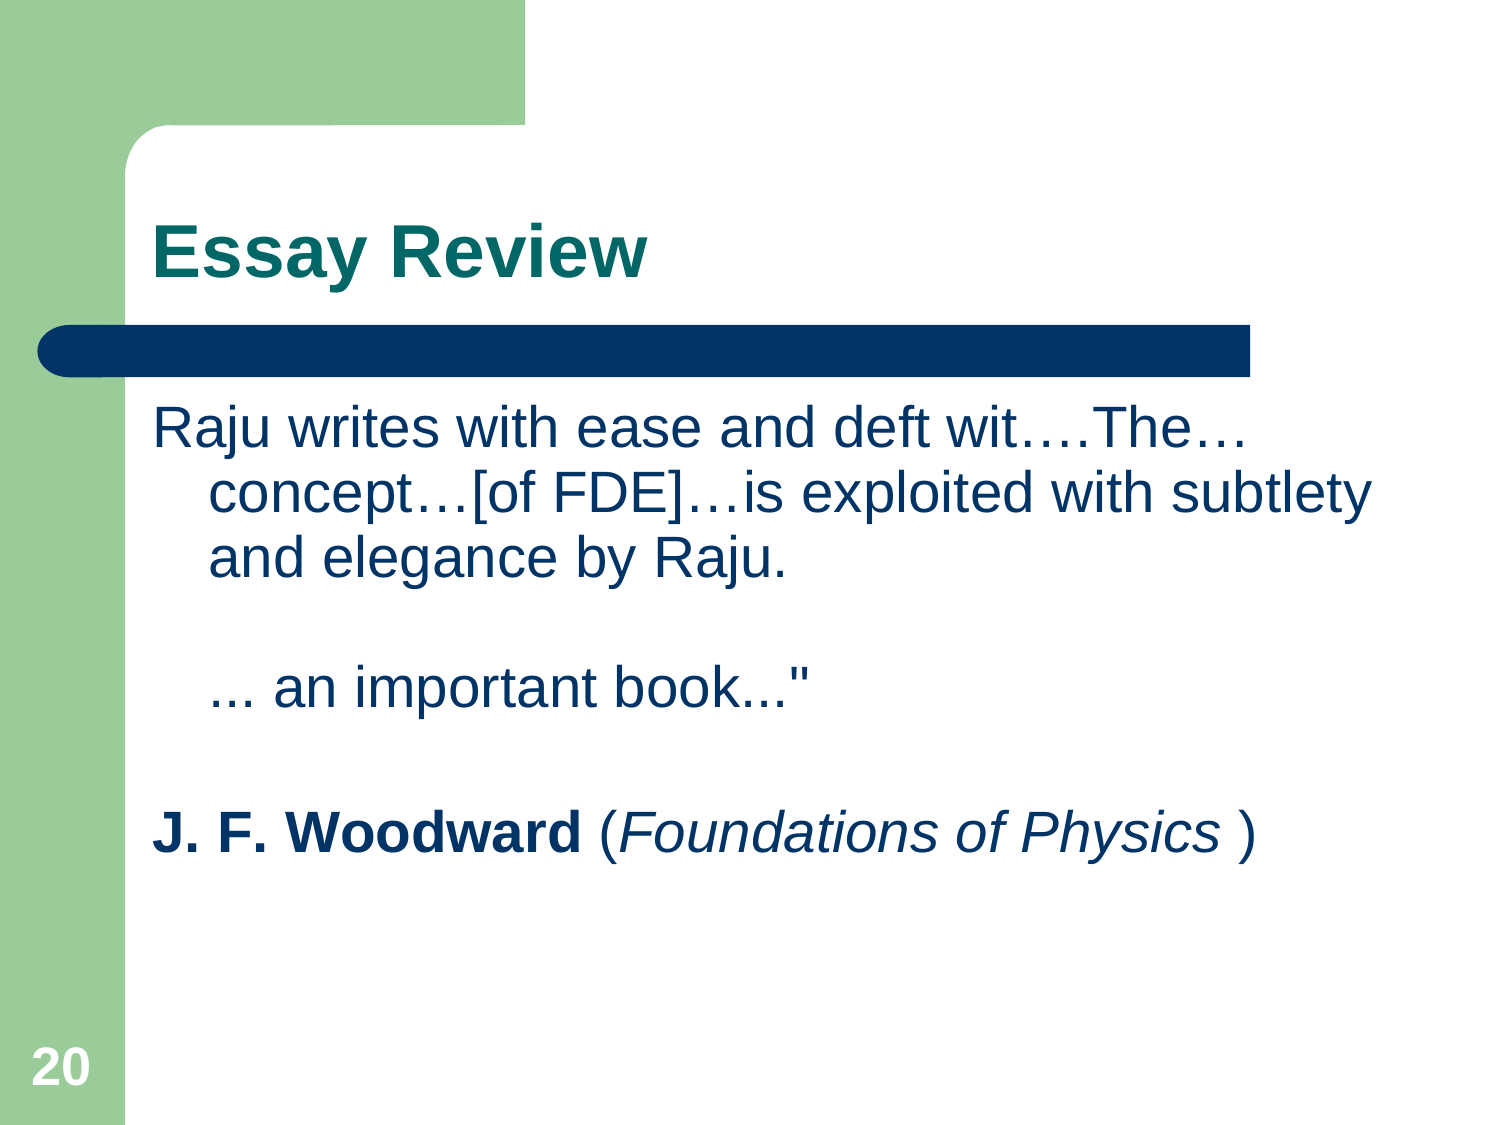

# Essay Review
Raju writes with ease and deft wit….The… concept…[of FDE]…is exploited with subtlety and elegance by Raju.
... an important book..."
J. F. Woodward (Foundations of Physics )
20